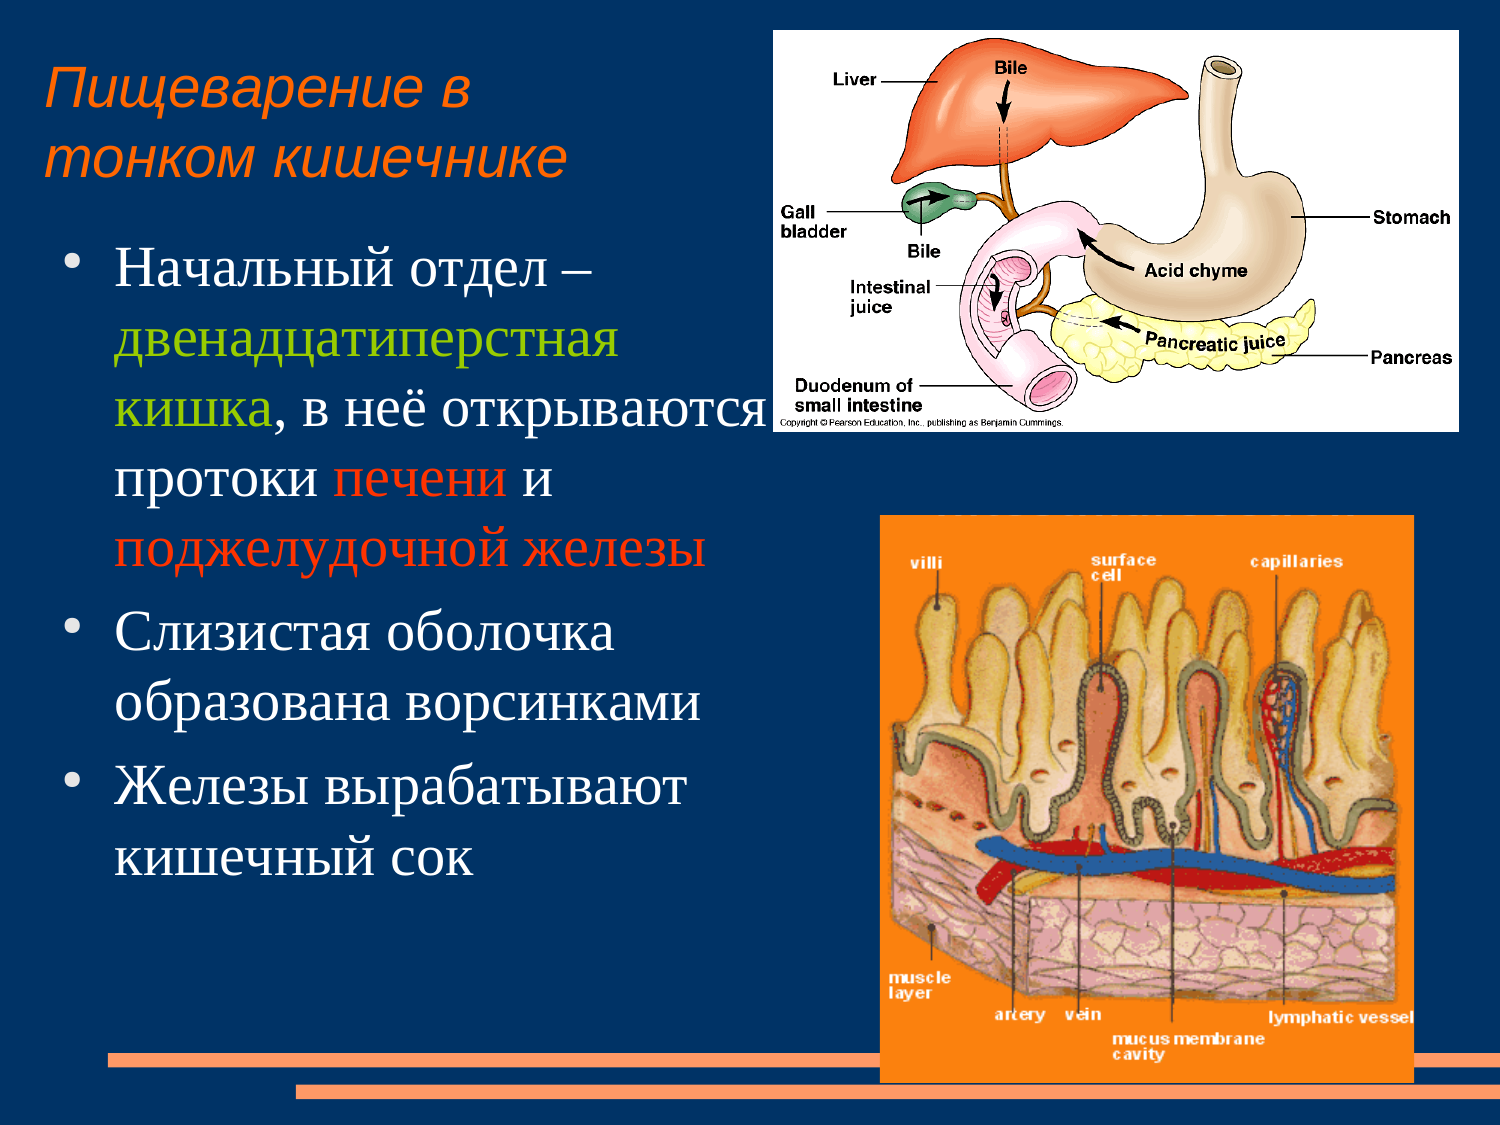

# Пищеварение в тонком кишечнике
Начальный отдел – двенадцатиперстная кишка, в неё открываются протоки печени и поджелудочной железы
Слизистая оболочка образована ворсинками
Железы вырабатывают кишечный сок